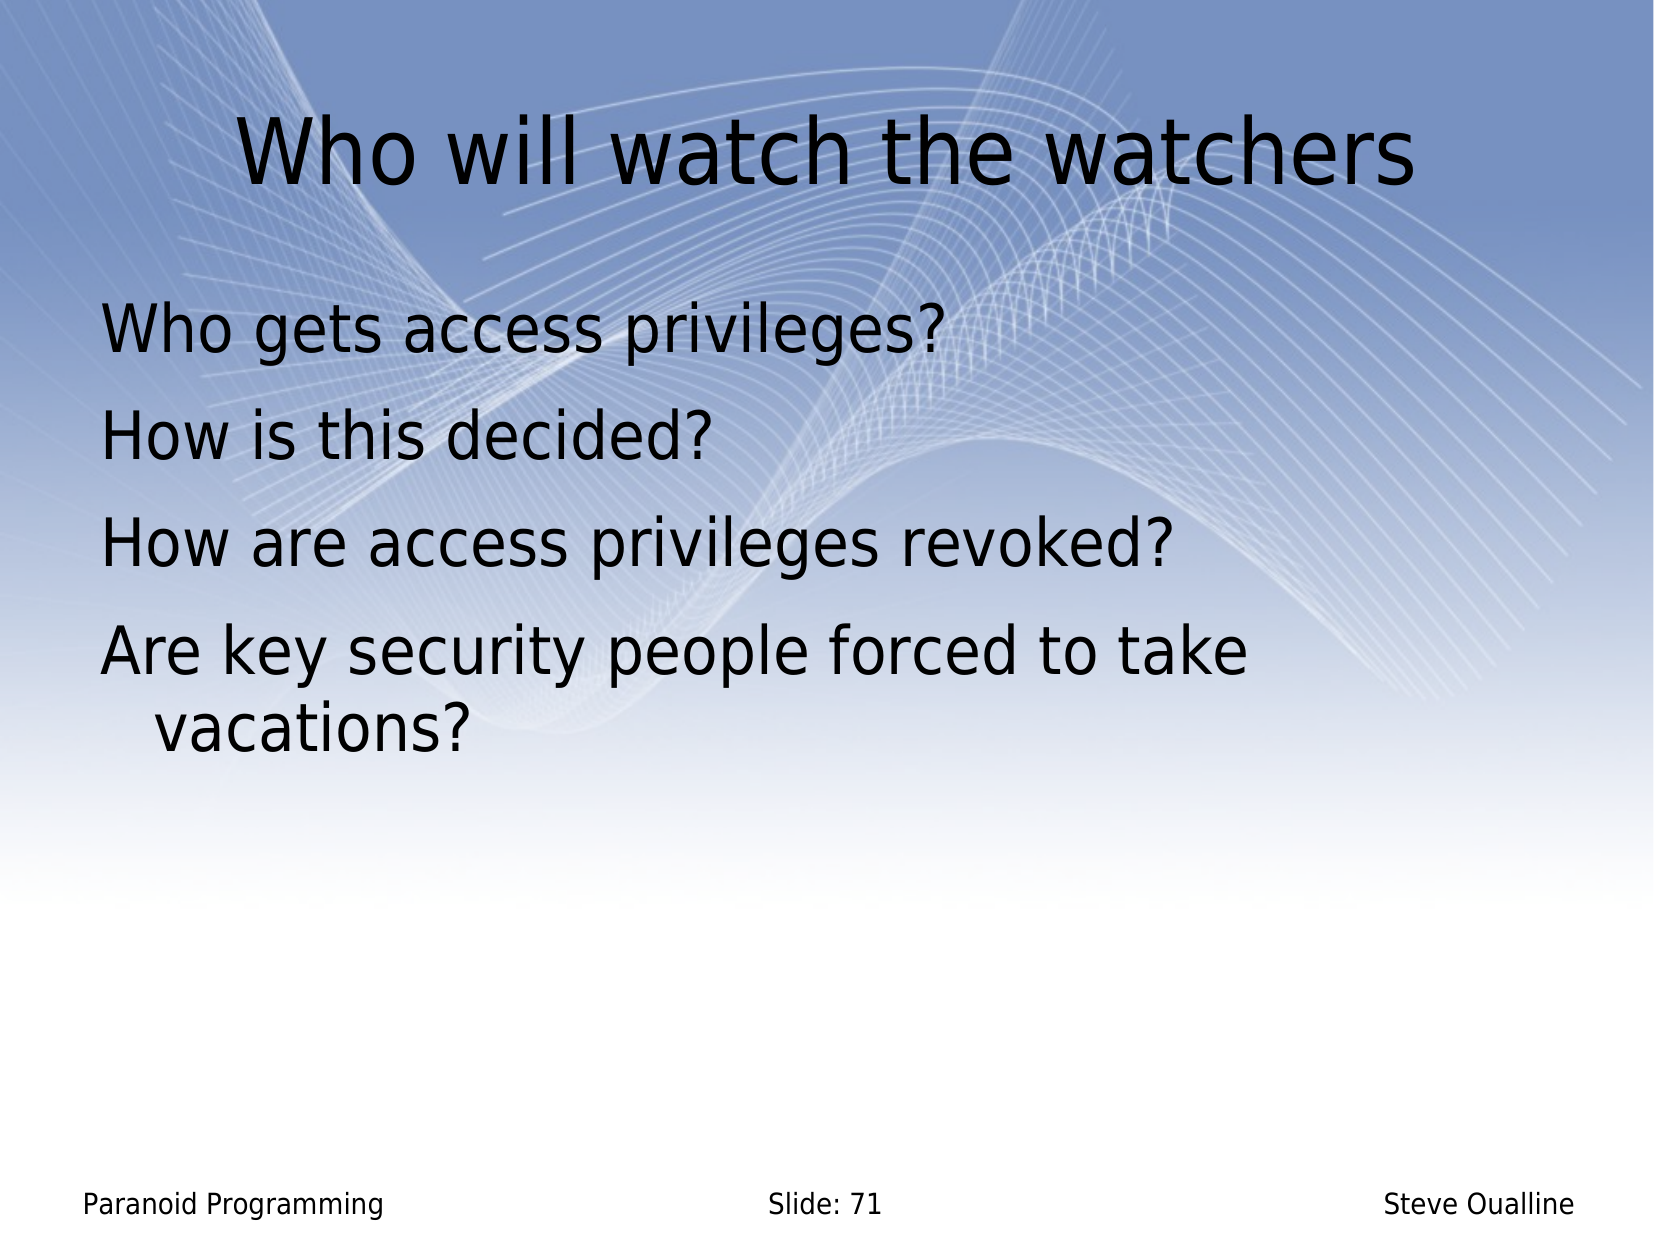

# Who will watch the watchers
Who gets access privileges?
How is this decided?
How are access privileges revoked?
Are key security people forced to take vacations?
Paranoid Programming
Steve Oualline
71